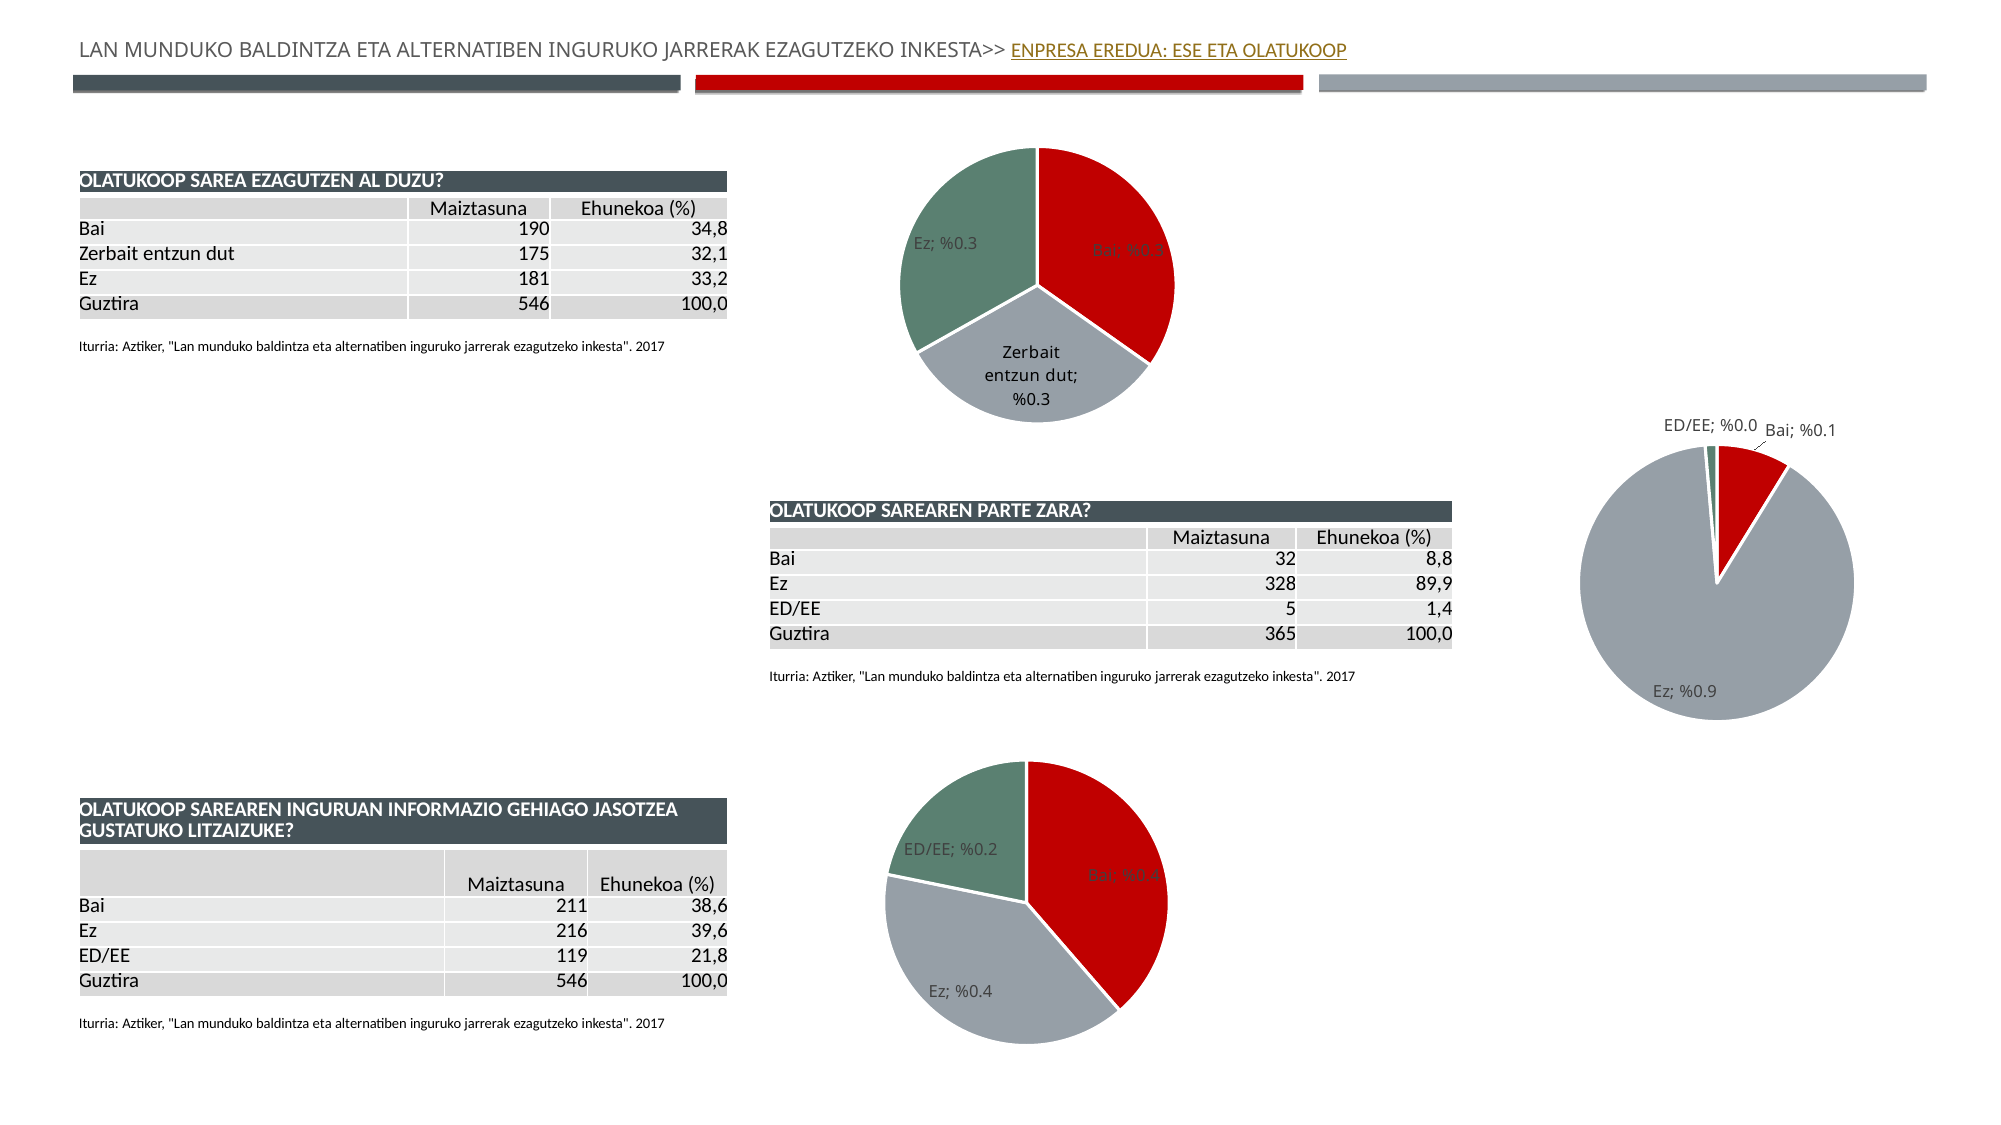

LAN MUNDUKO BALDINTZA ETA ALTERNATIBEN INGURUKO JARRERAK EZAGUTZEKO INKESTA>> ENPRESA EREDUA: ESE ETA OLATUKOOP
### Chart
| Category | |
|---|---|
| Bai | 34.7985347985348 |
| Zerbait entzun dut | 32.0512820512821 |
| Ez | 33.1501831501832 || OLATUKOOP SAREA EZAGUTZEN AL DUZU? | | |
| --- | --- | --- |
| | Maiztasuna | Ehunekoa (%) |
| Bai | 190 | 34,8 |
| Zerbait entzun dut | 175 | 32,1 |
| Ez | 181 | 33,2 |
| Guztira | 546 | 100,0 |
| Iturria: Aztiker, "Lan munduko baldintza eta alternatiben inguruko jarrerak ezagutzeko inkesta". 2017 | | |
### Chart
| Category | |
|---|---|
| Bai | 8.76712328767123 |
| Ez | 89.8630136986301 |
| ED/EE | 1.36986301369863 || OLATUKOOP SAREAREN PARTE ZARA? | | |
| --- | --- | --- |
| | Maiztasuna | Ehunekoa (%) |
| Bai | 32 | 8,8 |
| Ez | 328 | 89,9 |
| ED/EE | 5 | 1,4 |
| Guztira | 365 | 100,0 |
| Iturria: Aztiker, "Lan munduko baldintza eta alternatiben inguruko jarrerak ezagutzeko inkesta". 2017 | | |
### Chart
| Category | |
|---|---|
| Bai | 38.6446886446886 |
| Ez | 39.5604395604396 |
| ED/EE | 21.7948717948718 || OLATUKOOP SAREAREN INGURUAN INFORMAZIO GEHIAGO JASOTZEA GUSTATUKO LITZAIZUKE? | | |
| --- | --- | --- |
| | Maiztasuna | Ehunekoa (%) |
| Bai | 211 | 38,6 |
| Ez | 216 | 39,6 |
| ED/EE | 119 | 21,8 |
| Guztira | 546 | 100,0 |
| Iturria: Aztiker, "Lan munduko baldintza eta alternatiben inguruko jarrerak ezagutzeko inkesta". 2017 | | |